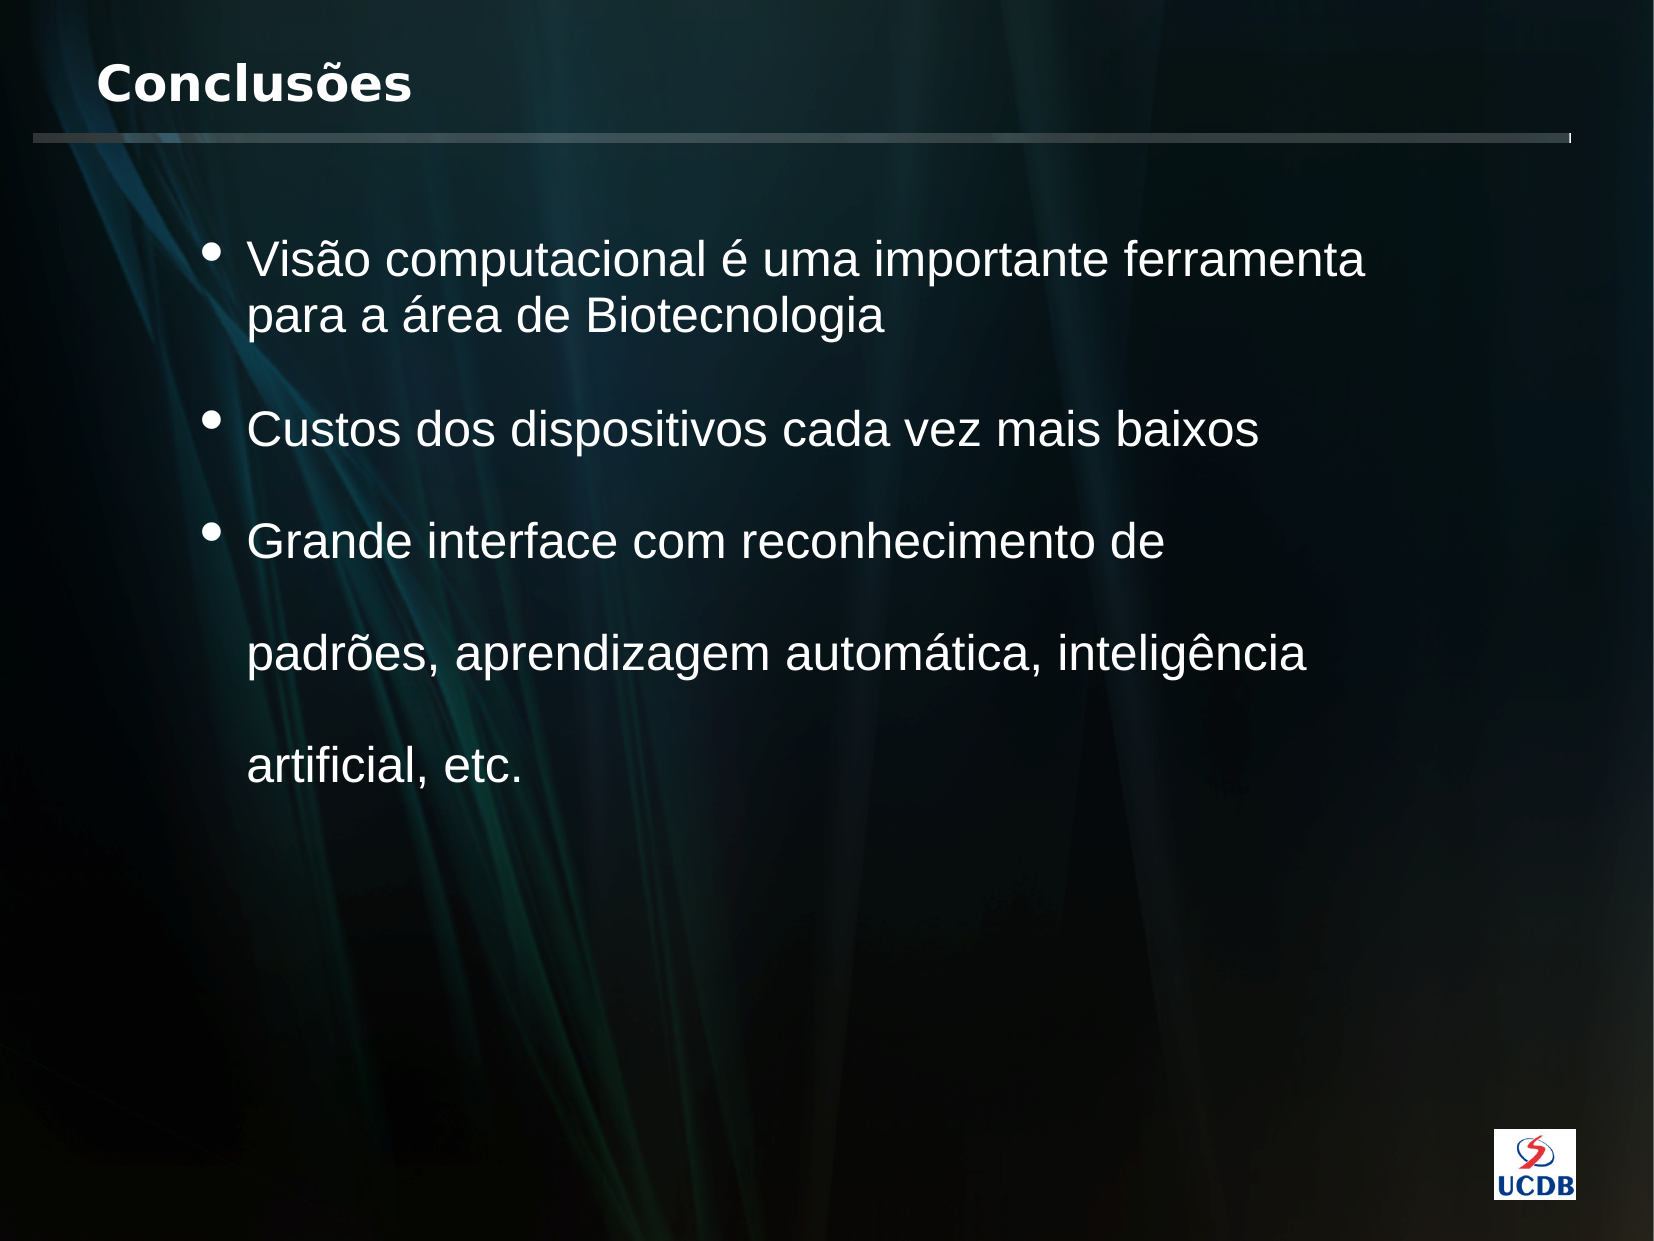

Conclusões
Visão computacional é uma importante ferramenta para a área de Biotecnologia
Custos dos dispositivos cada vez mais baixos
Grande interface com reconhecimento de padrões, aprendizagem automática, inteligência artificial, etc.